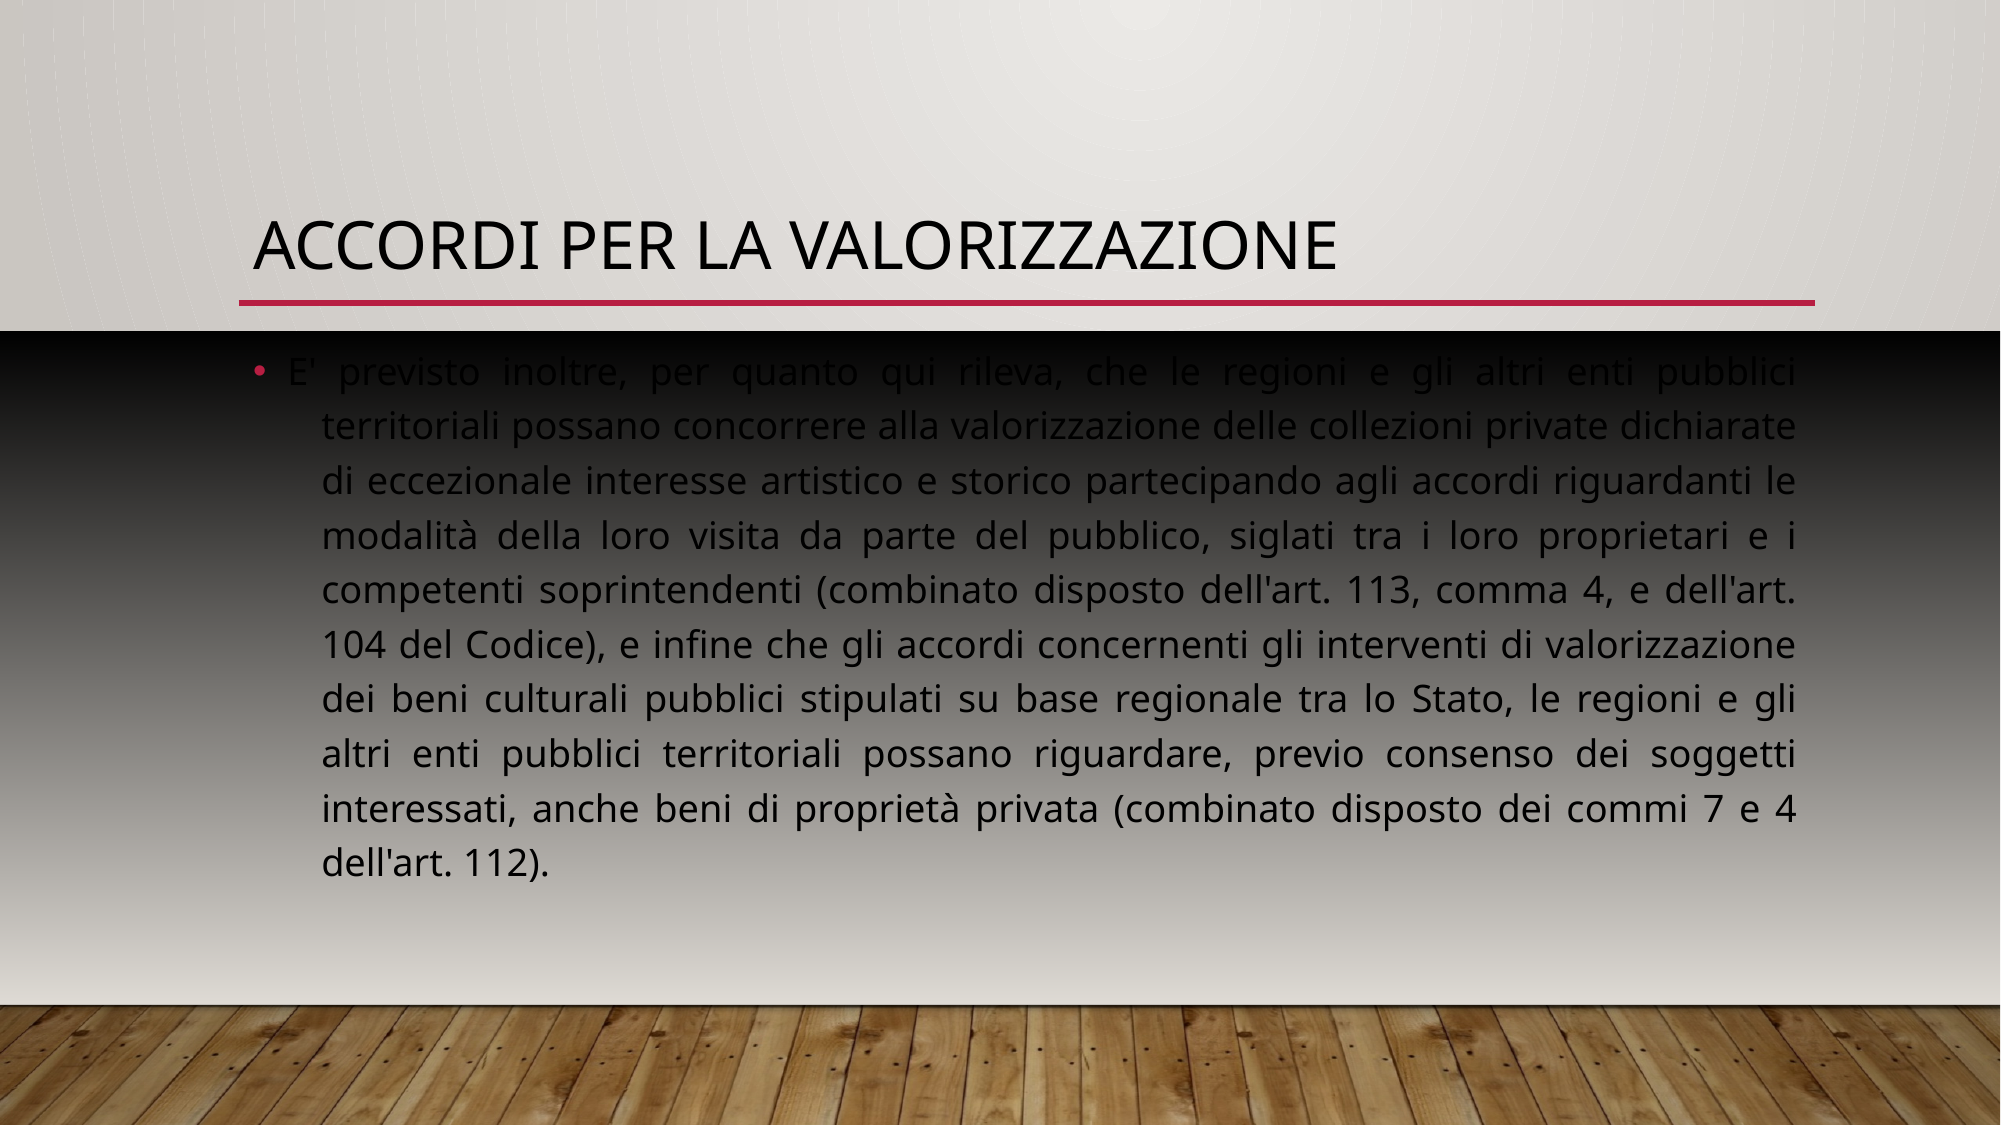

# Accordi per la valorizzazione
E' previsto inoltre, per quanto qui rileva, che le regioni e gli altri enti pubblici territoriali possano concorrere alla valorizzazione delle collezioni private dichiarate di eccezionale interesse artistico e storico partecipando agli accordi riguardanti le modalità della loro visita da parte del pubblico, siglati tra i loro proprietari e i competenti soprintendenti (combinato disposto dell'art. 113, comma 4, e dell'art. 104 del Codice), e infine che gli accordi concernenti gli interventi di valorizzazione dei beni culturali pubblici stipulati su base regionale tra lo Stato, le regioni e gli altri enti pubblici territoriali possano riguardare, previo consenso dei soggetti interessati, anche beni di proprietà privata (combinato disposto dei commi 7 e 4 dell'art. 112).